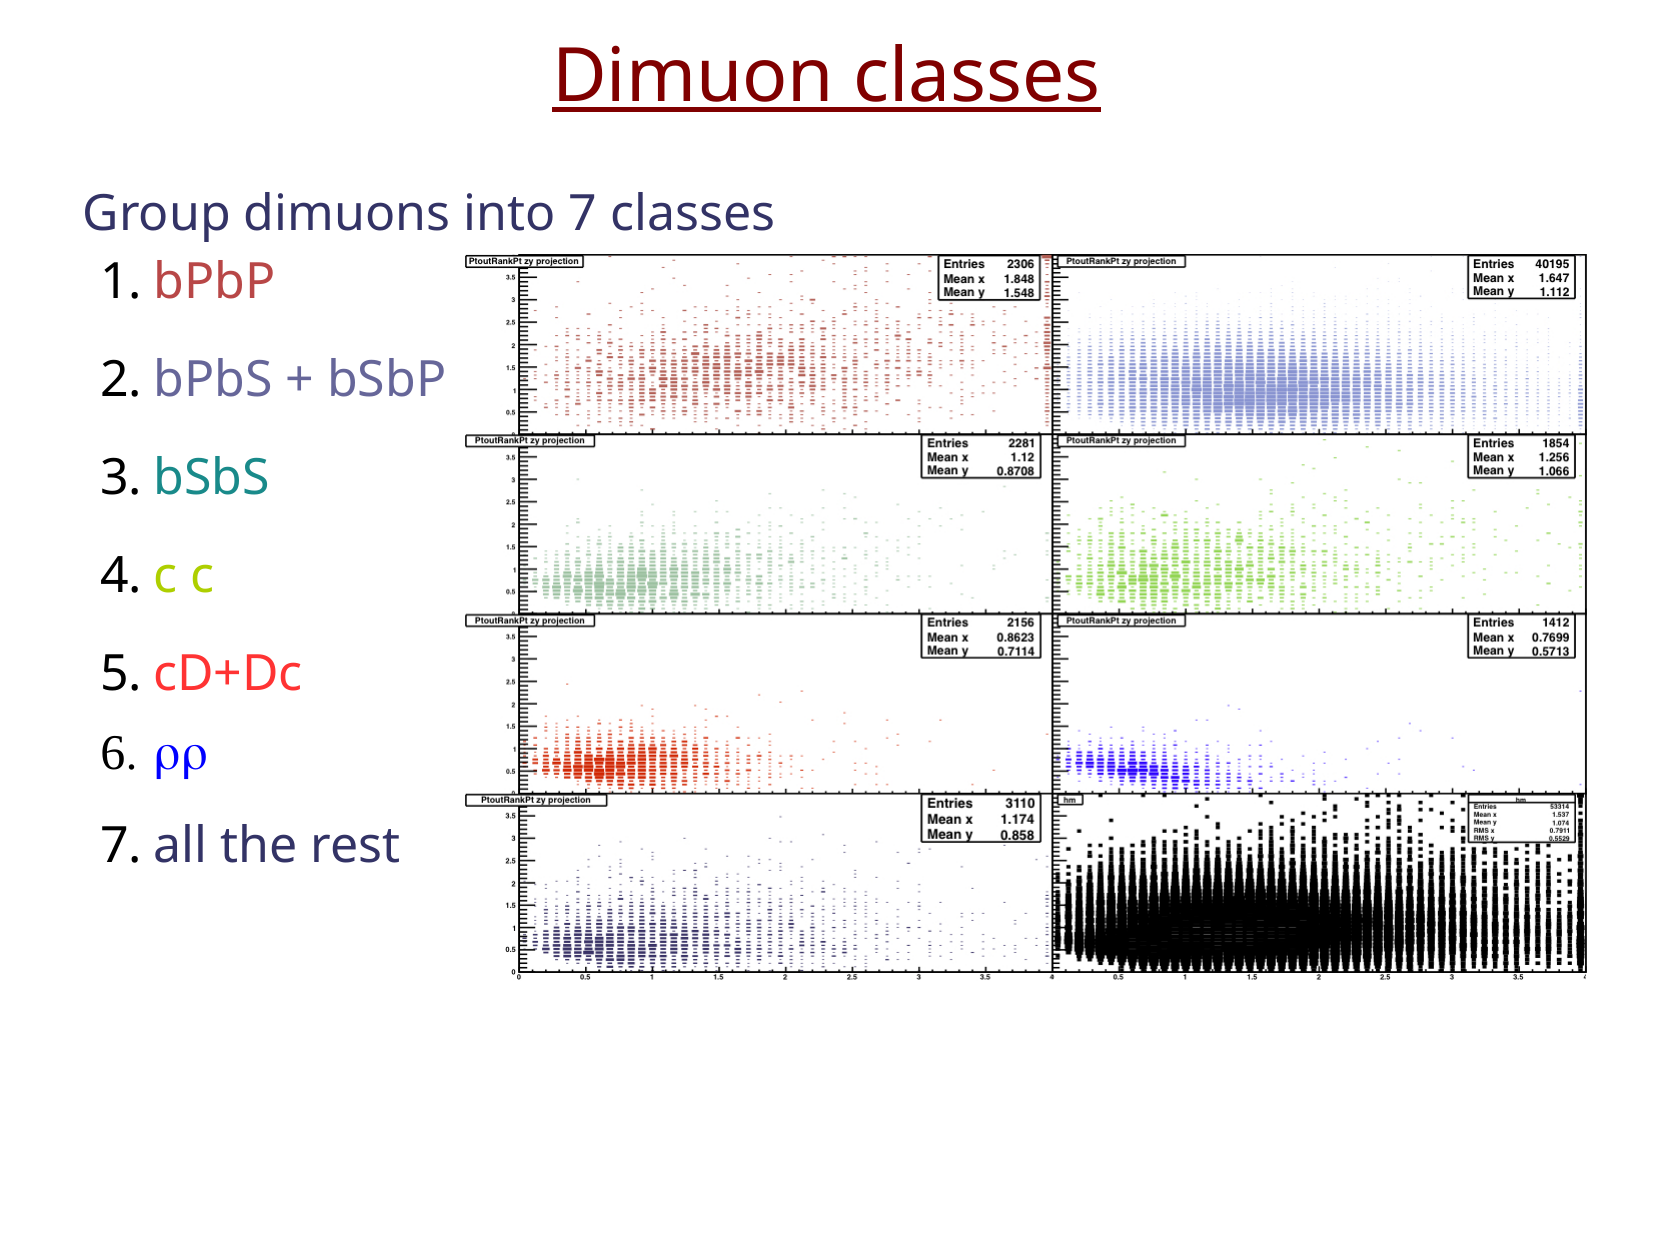

# Dimuon classes
Group dimuons into 7 classes
bPbP
bPbS + bSbP
bSbS
c c
cD+Dc
rr
all the rest